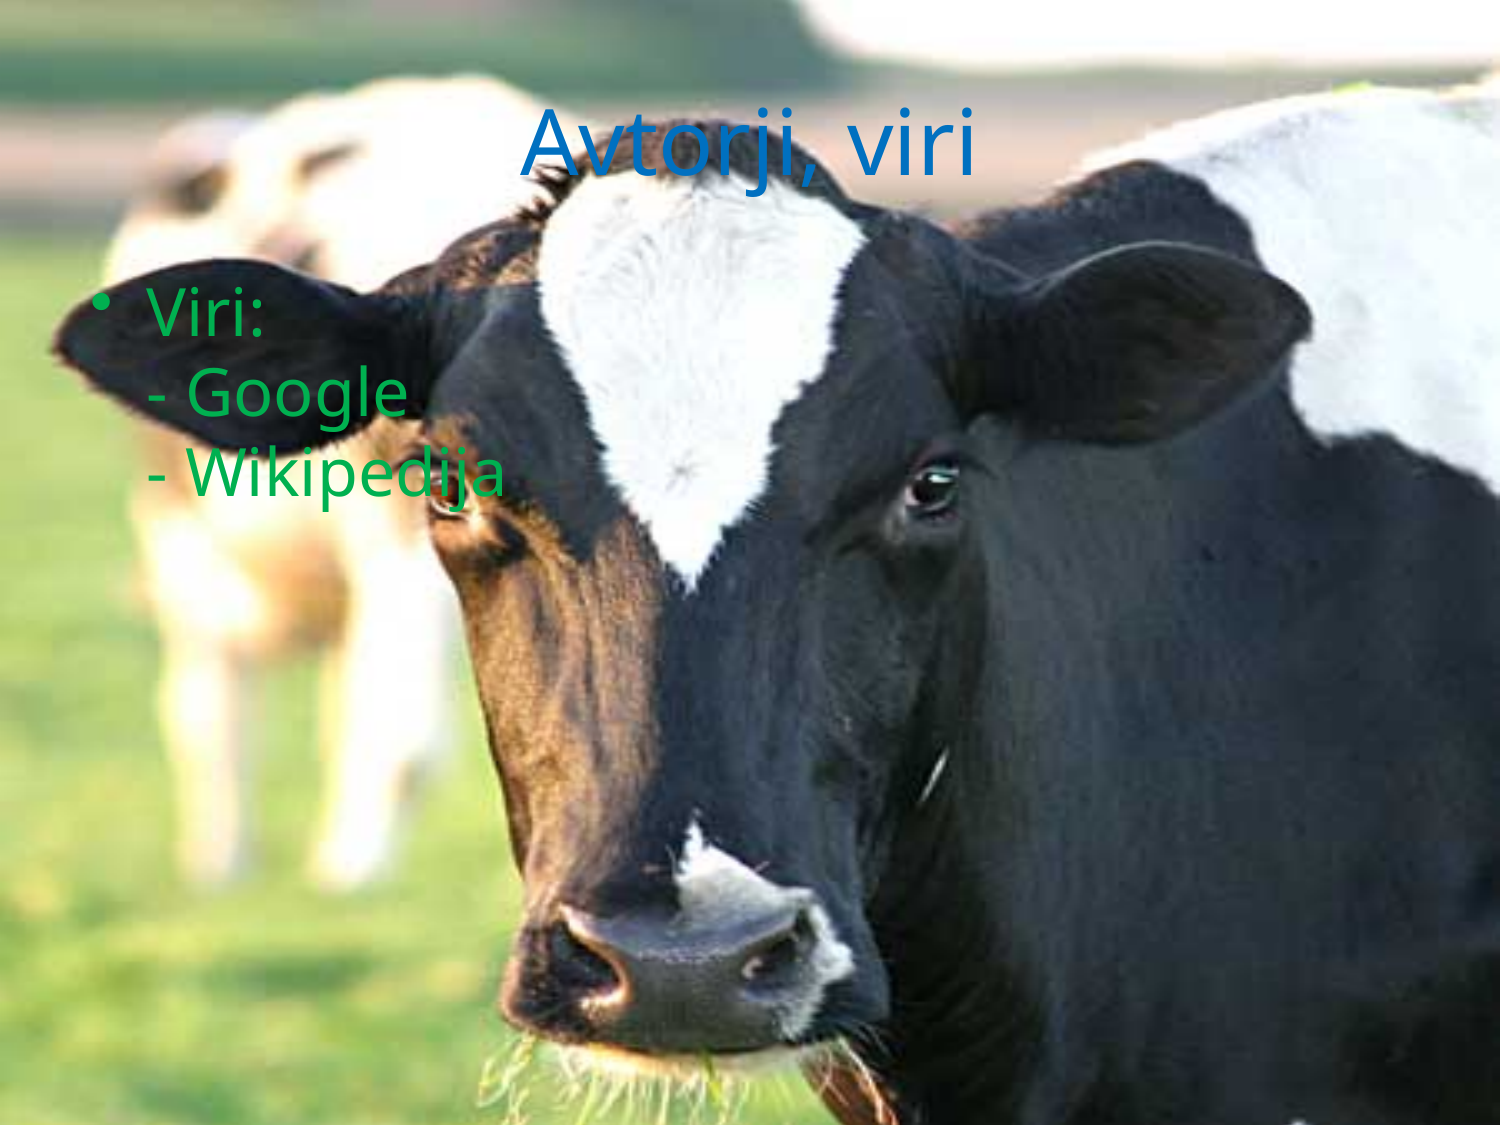

# Avtorji, viri
Viri:
- Google
- Wikipedija